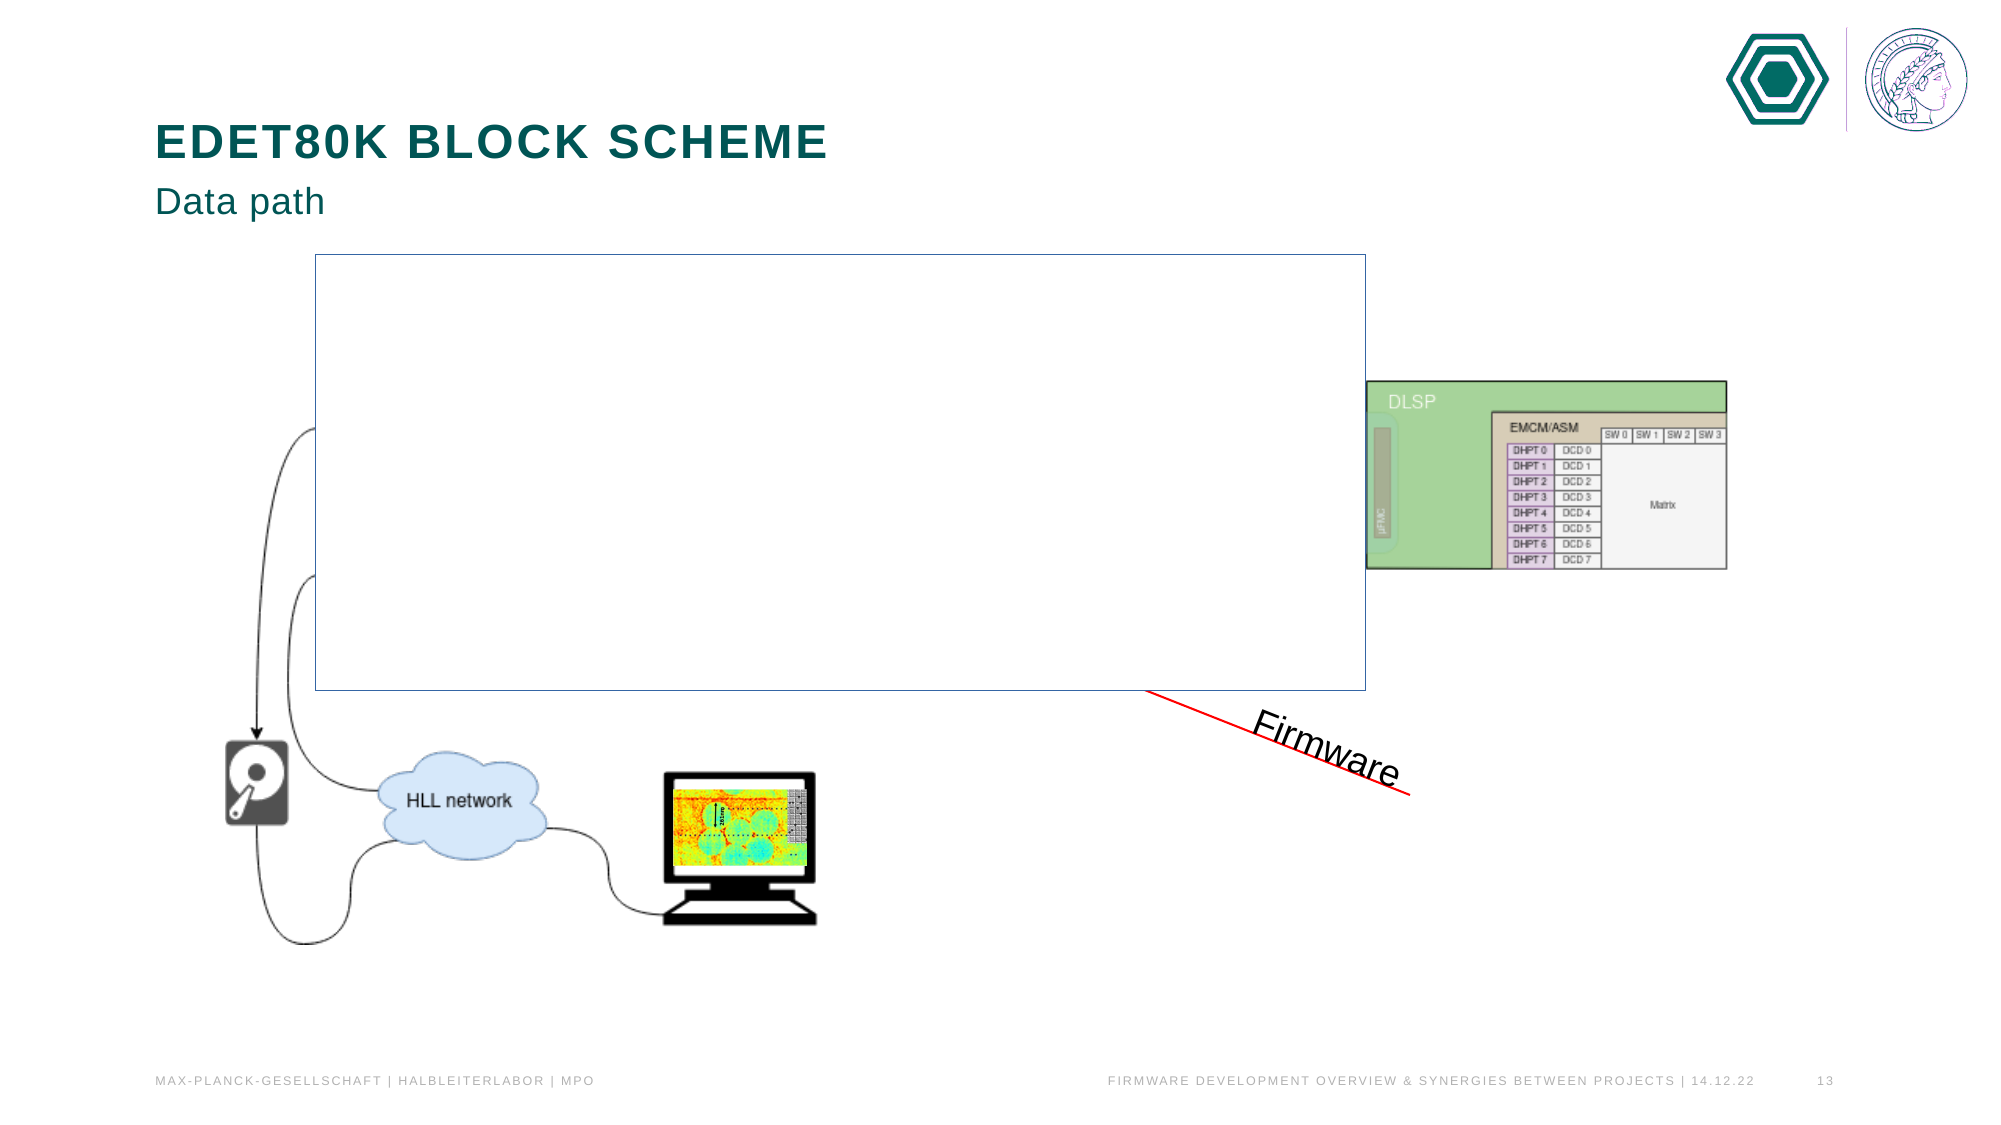

# EDet80k block scheme Data path
Firmware